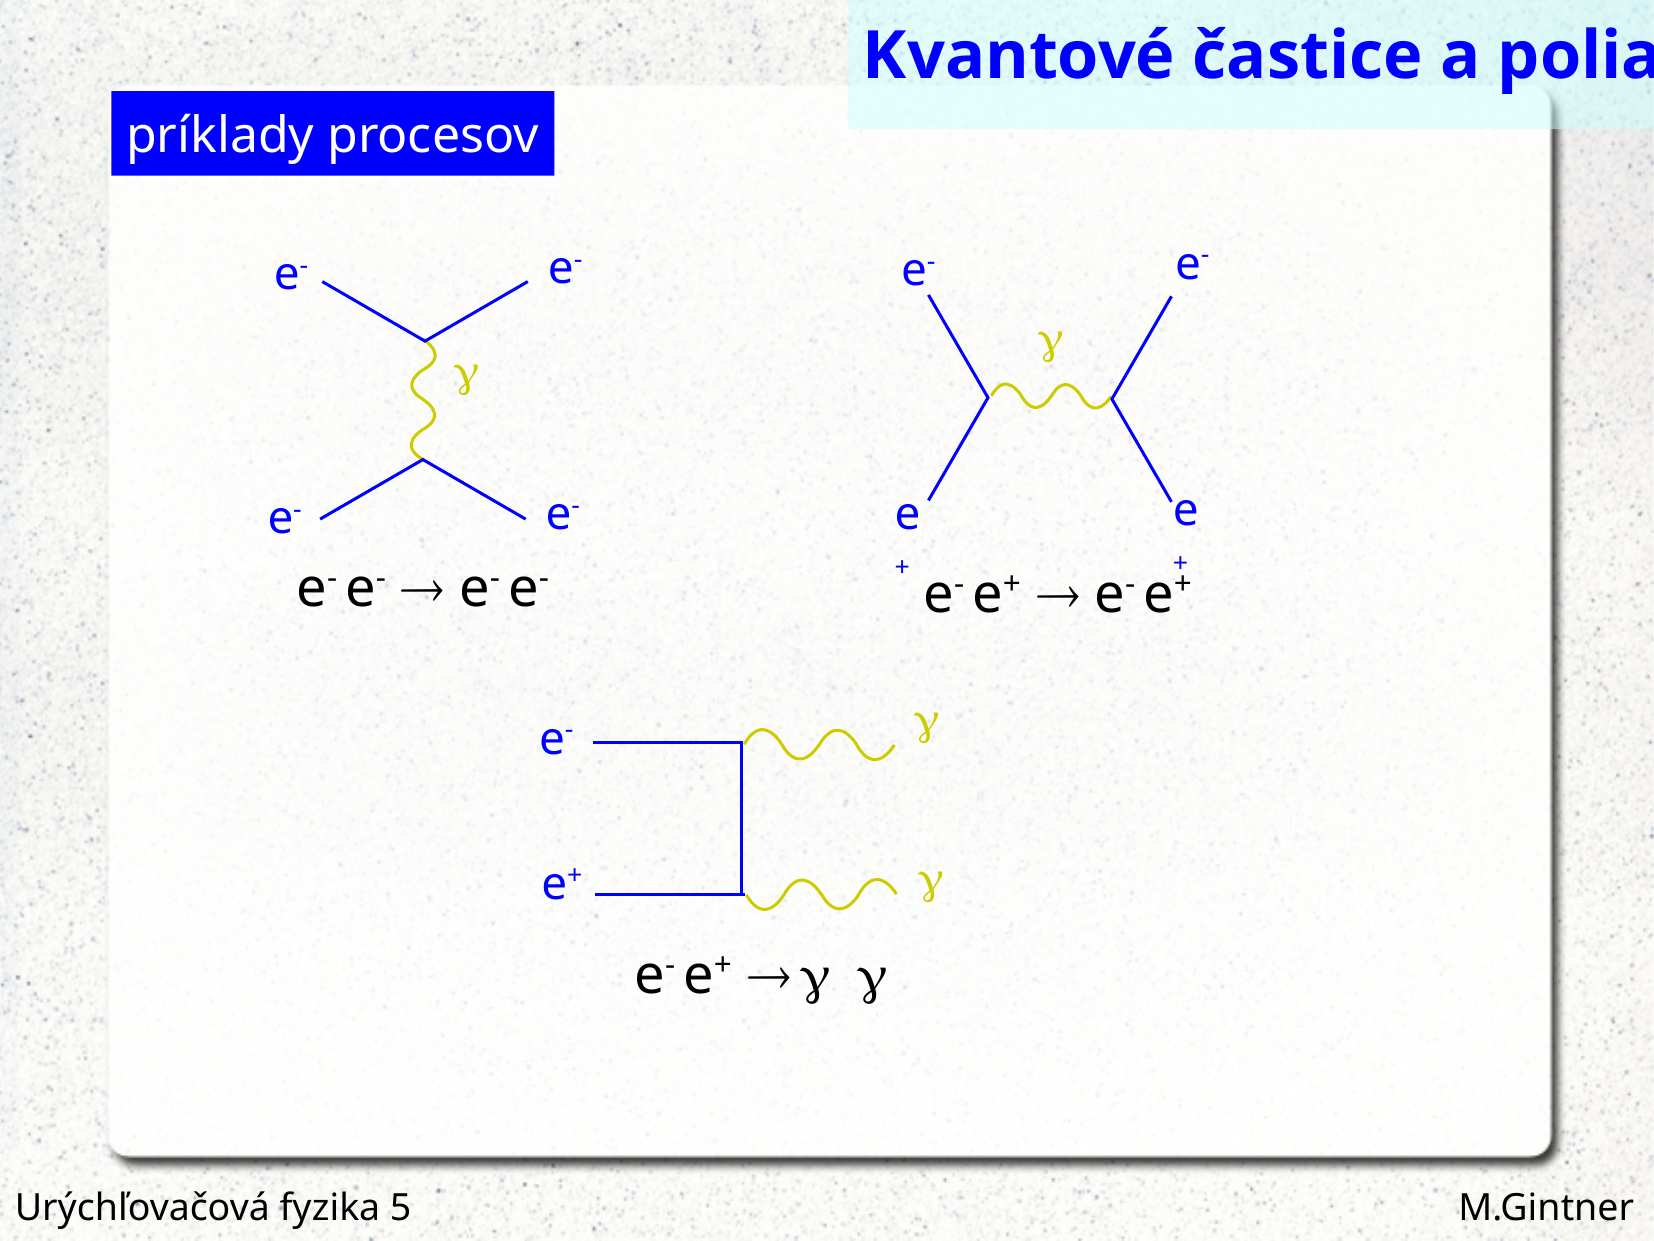

Kvantové častice a polia
príklady procesov
e-
e-
g
e+
e+
e- e+  e- e+
e-
e-
g
e-
e-
e- e-  e- e-
g
e-
e+
g
e- e+  g g
Urýchľovačová fyzika 5
M.Gintner